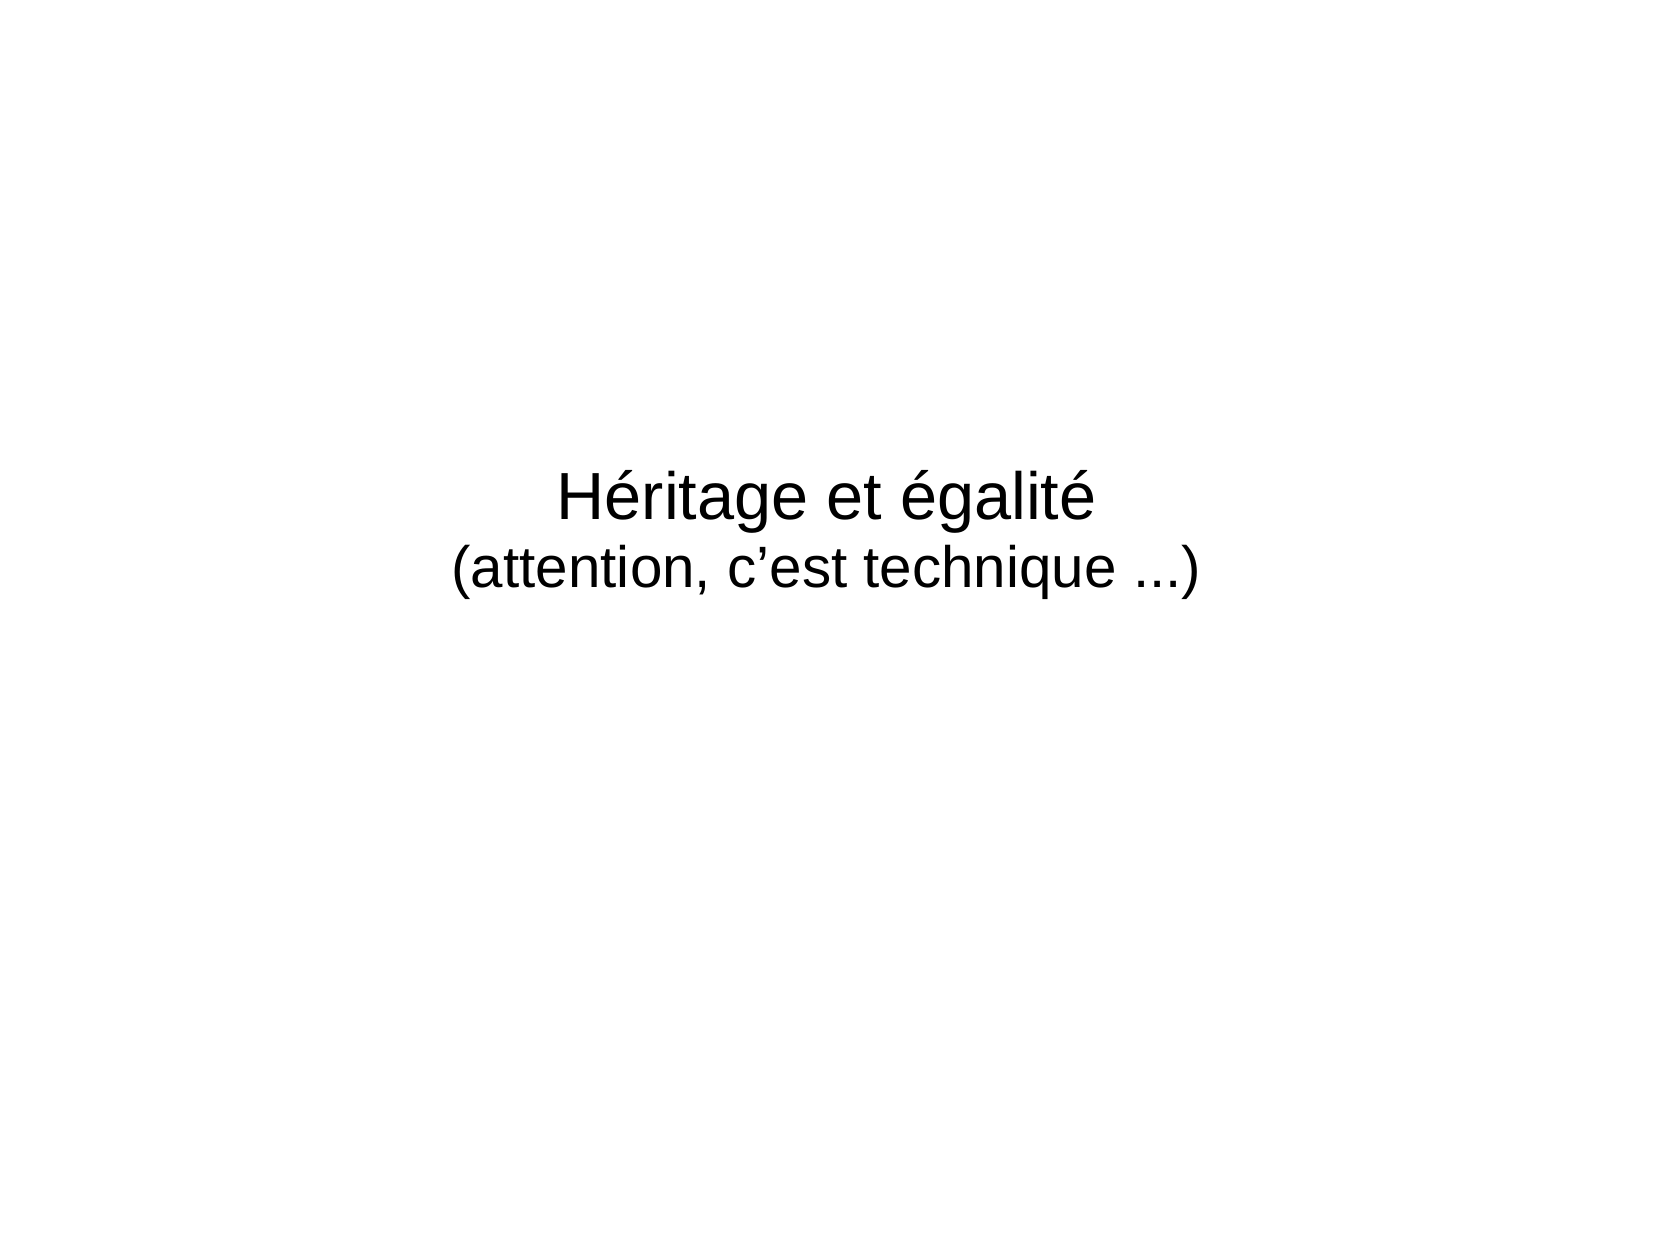

# Héritage et égalité (attention, c’est technique ...)